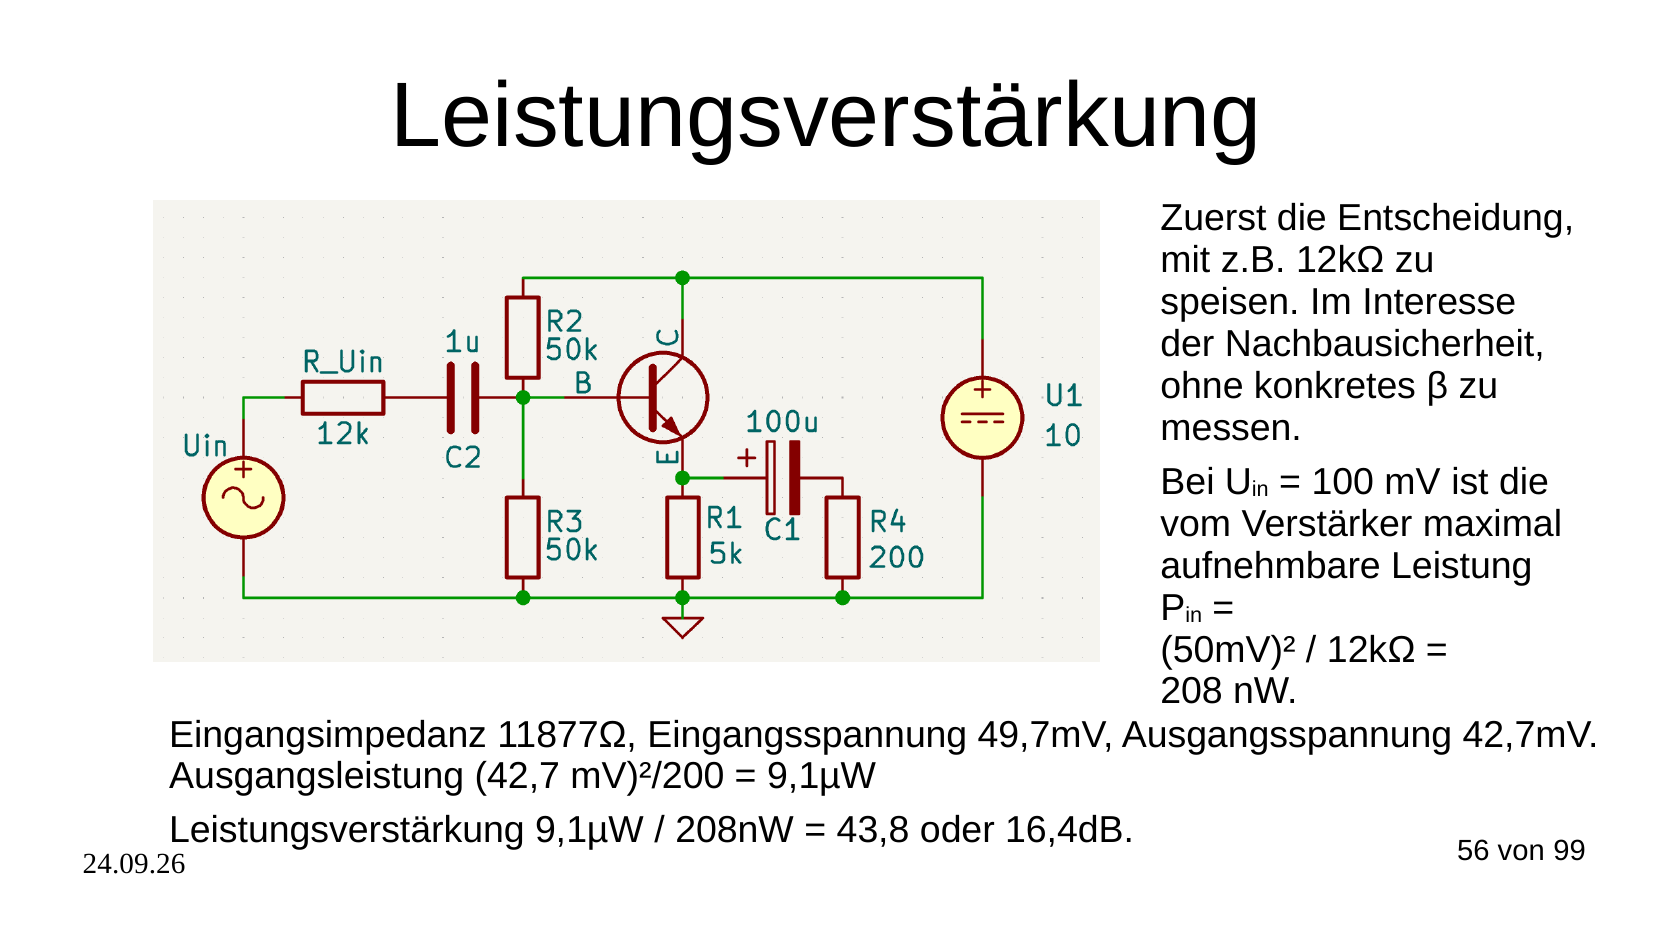

# Leistungsverstärkung
Zuerst die Entscheidung,
mit z.B. 12kΩ zu speisen. Im Interesse der Nachbausicherheit, ohne konkretes β zu messen.
Bei Uin = 100 mV ist die vom Verstärker maximal aufnehmbare Leistung Pin =
(50mV)² / 12kΩ =
208 nW.
Eingangsimpedanz 11877Ω, Eingangsspannung 49,7mV, Ausgangsspannung 42,7mV.
Ausgangsleistung (42,7 mV)²/200 = 9,1µW
Leistungsverstärkung 9,1µW / 208nW = 43,8 oder 16,4dB.
56